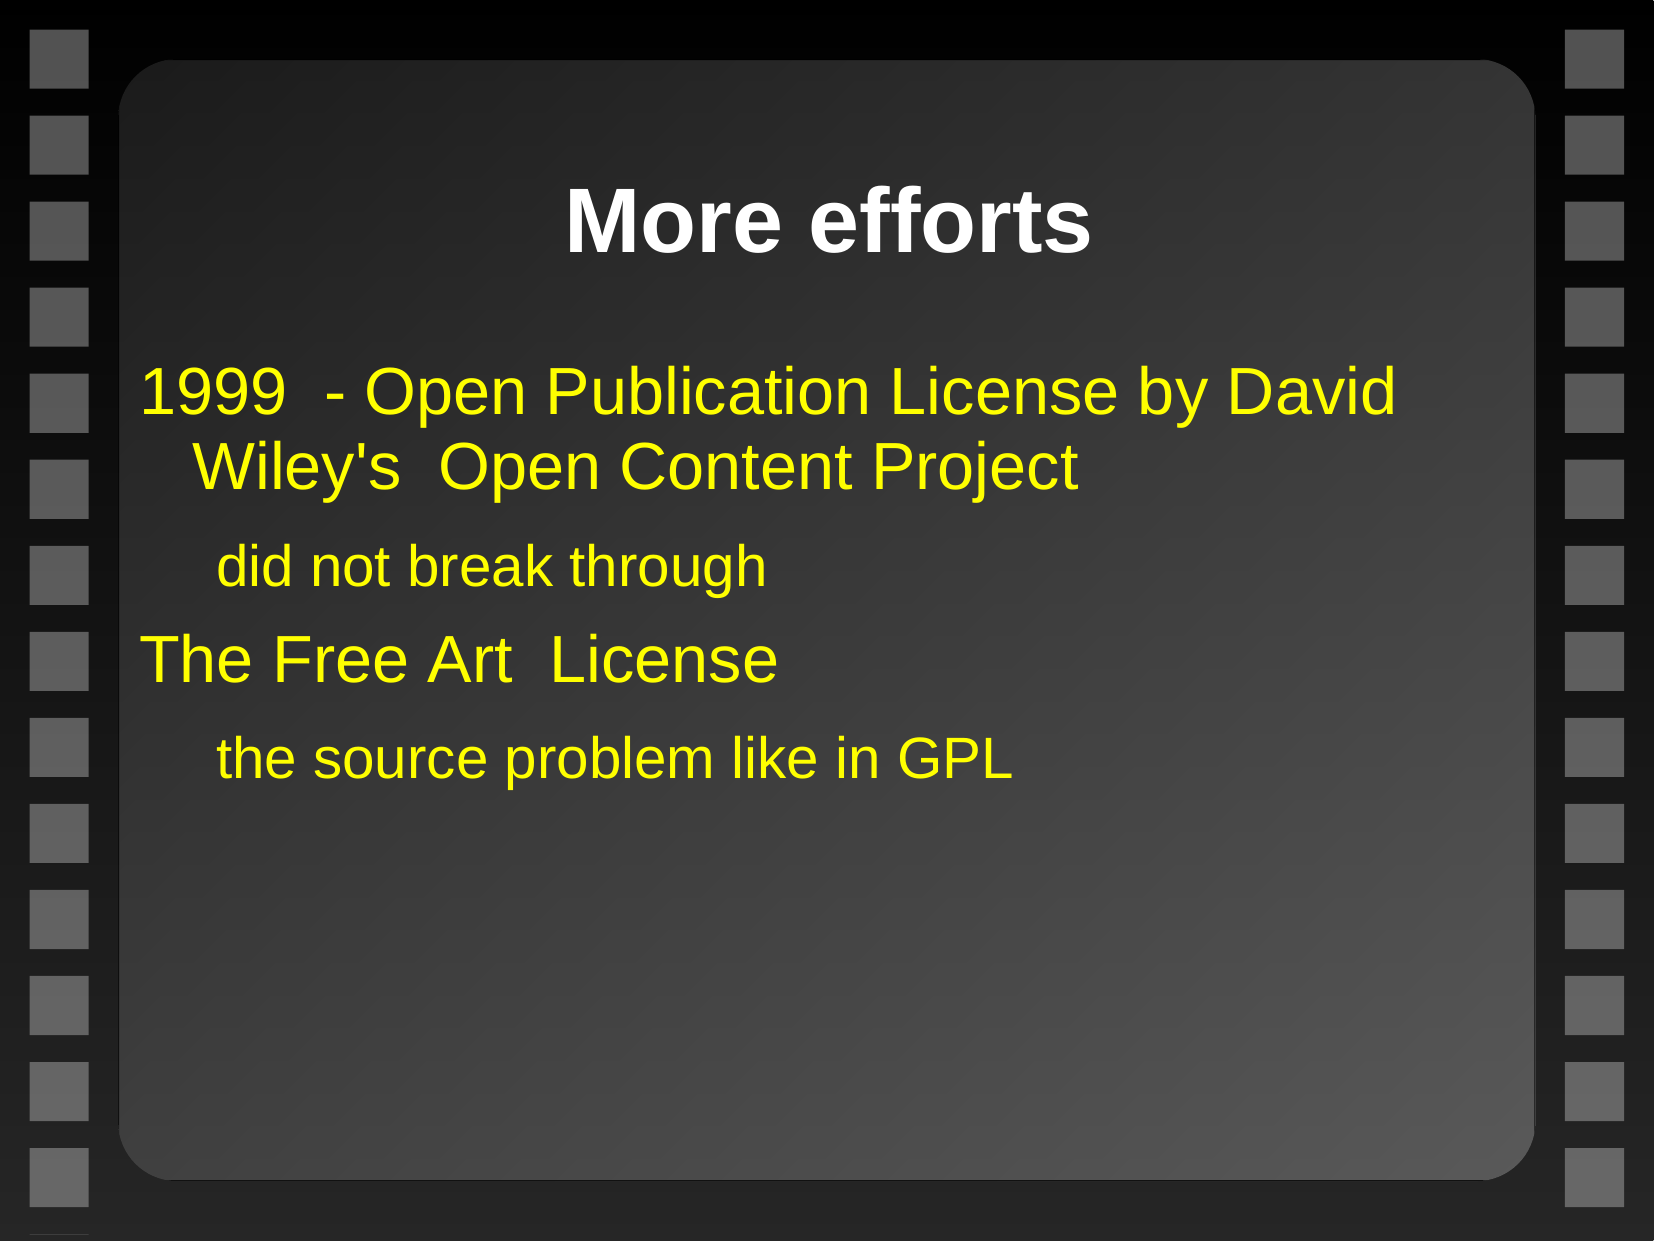

# More efforts
1999 - Open Publication License by David Wiley's Open Content Project
did not break through
The Free Art License
the source problem like in GPL